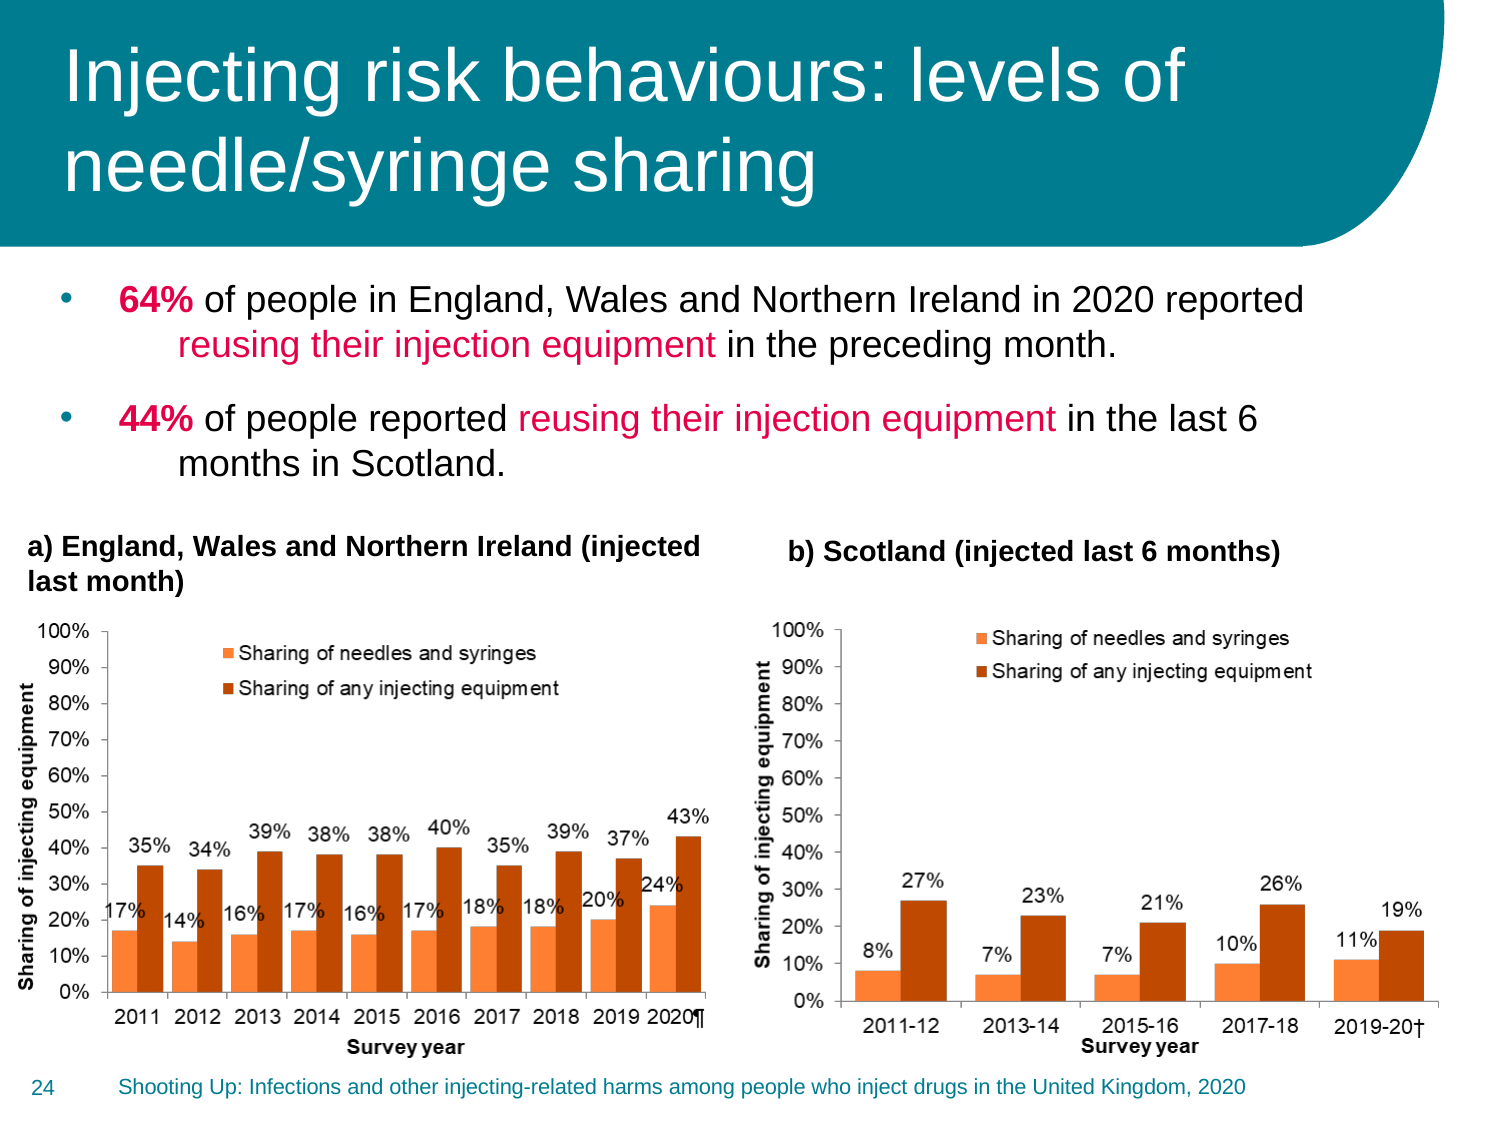

Injecting risk behaviours: levels of needle/syringe sharing
64% of people in England, Wales and Northern Ireland in 2020 reported reusing their injection equipment in the preceding month.
44% of people reported reusing their injection equipment in the last 6 months in Scotland.
a) England, Wales and Northern Ireland (injected last month)
b) Scotland (injected last 6 months)
21
Shooting Up: Infections and other injecting-related harms among people who inject drugs in the United Kingdom, 2020